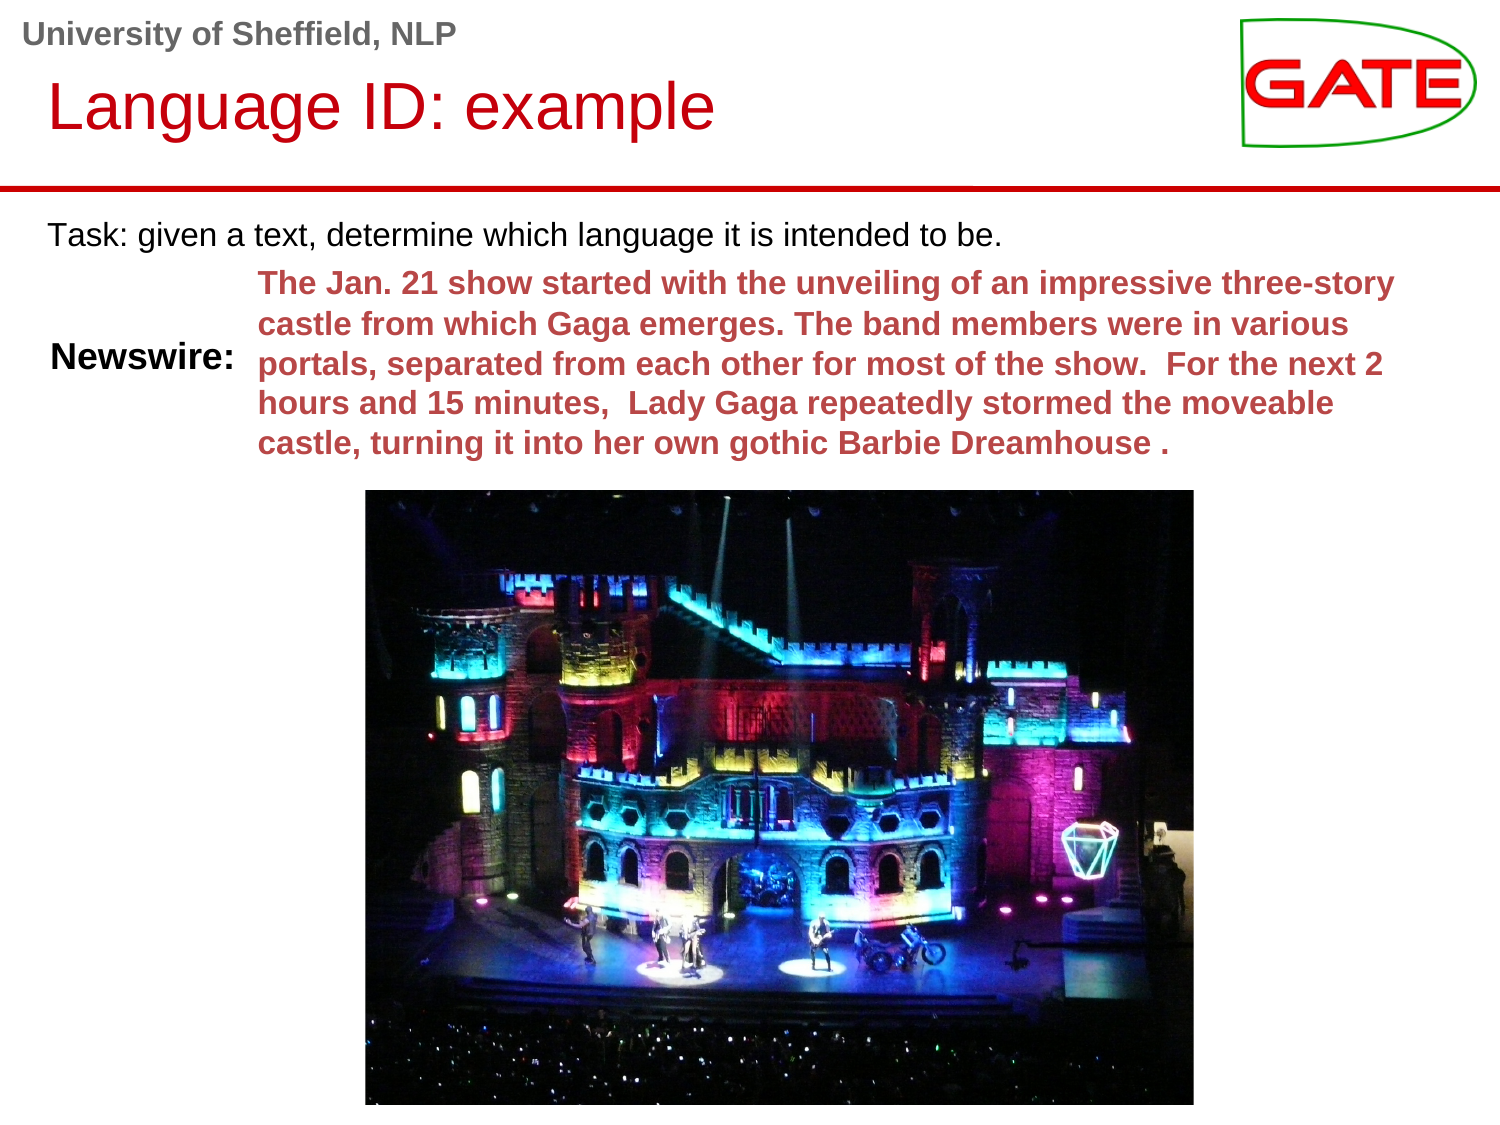

Language ID: example
Task: given a text, determine which language it is intended to be.
The Jan. 21 show started with the unveiling of an impressive three-story castle from which Gaga emerges. The band members were in various portals, separated from each other for most of the show. For the next 2 hours and 15 minutes, Lady Gaga repeatedly stormed the moveable castle, turning it into her own gothic Barbie Dreamhouse .
Newswire: